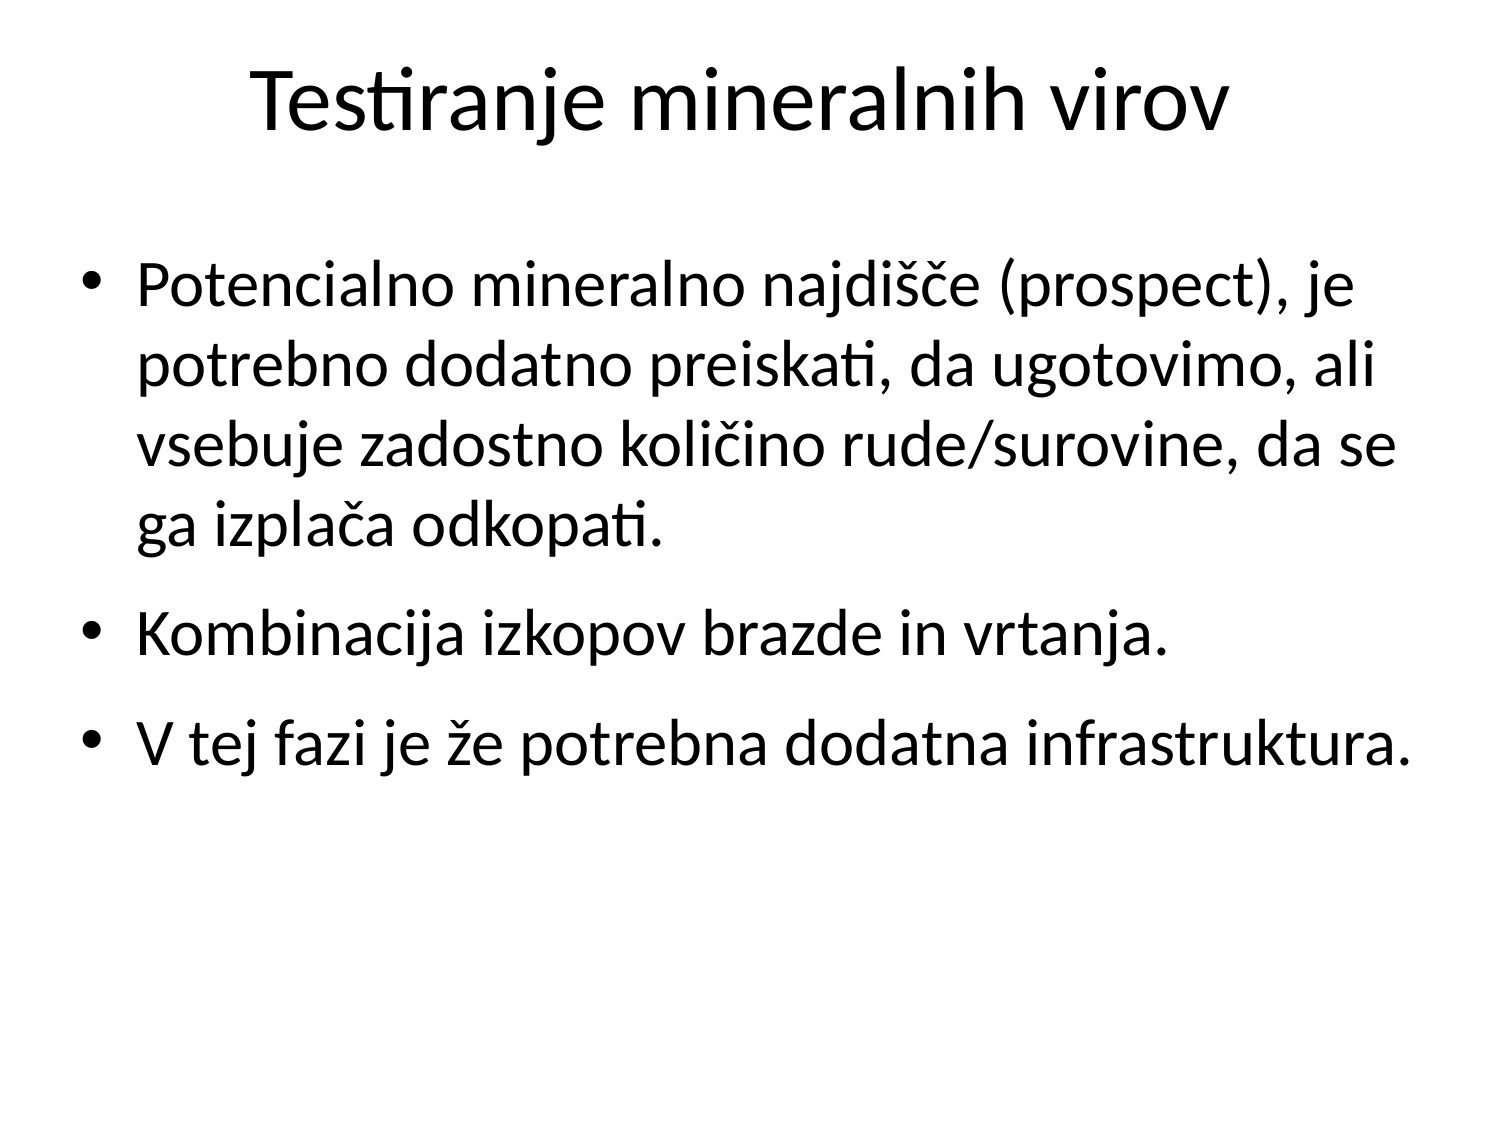

# Testiranje mineralnih virov
Potencialno mineralno najdišče (prospect), je potrebno dodatno preiskati, da ugotovimo, ali vsebuje zadostno količino rude/surovine, da se ga izplača odkopati.
Kombinacija izkopov brazde in vrtanja.
V tej fazi je že potrebna dodatna infrastruktura.